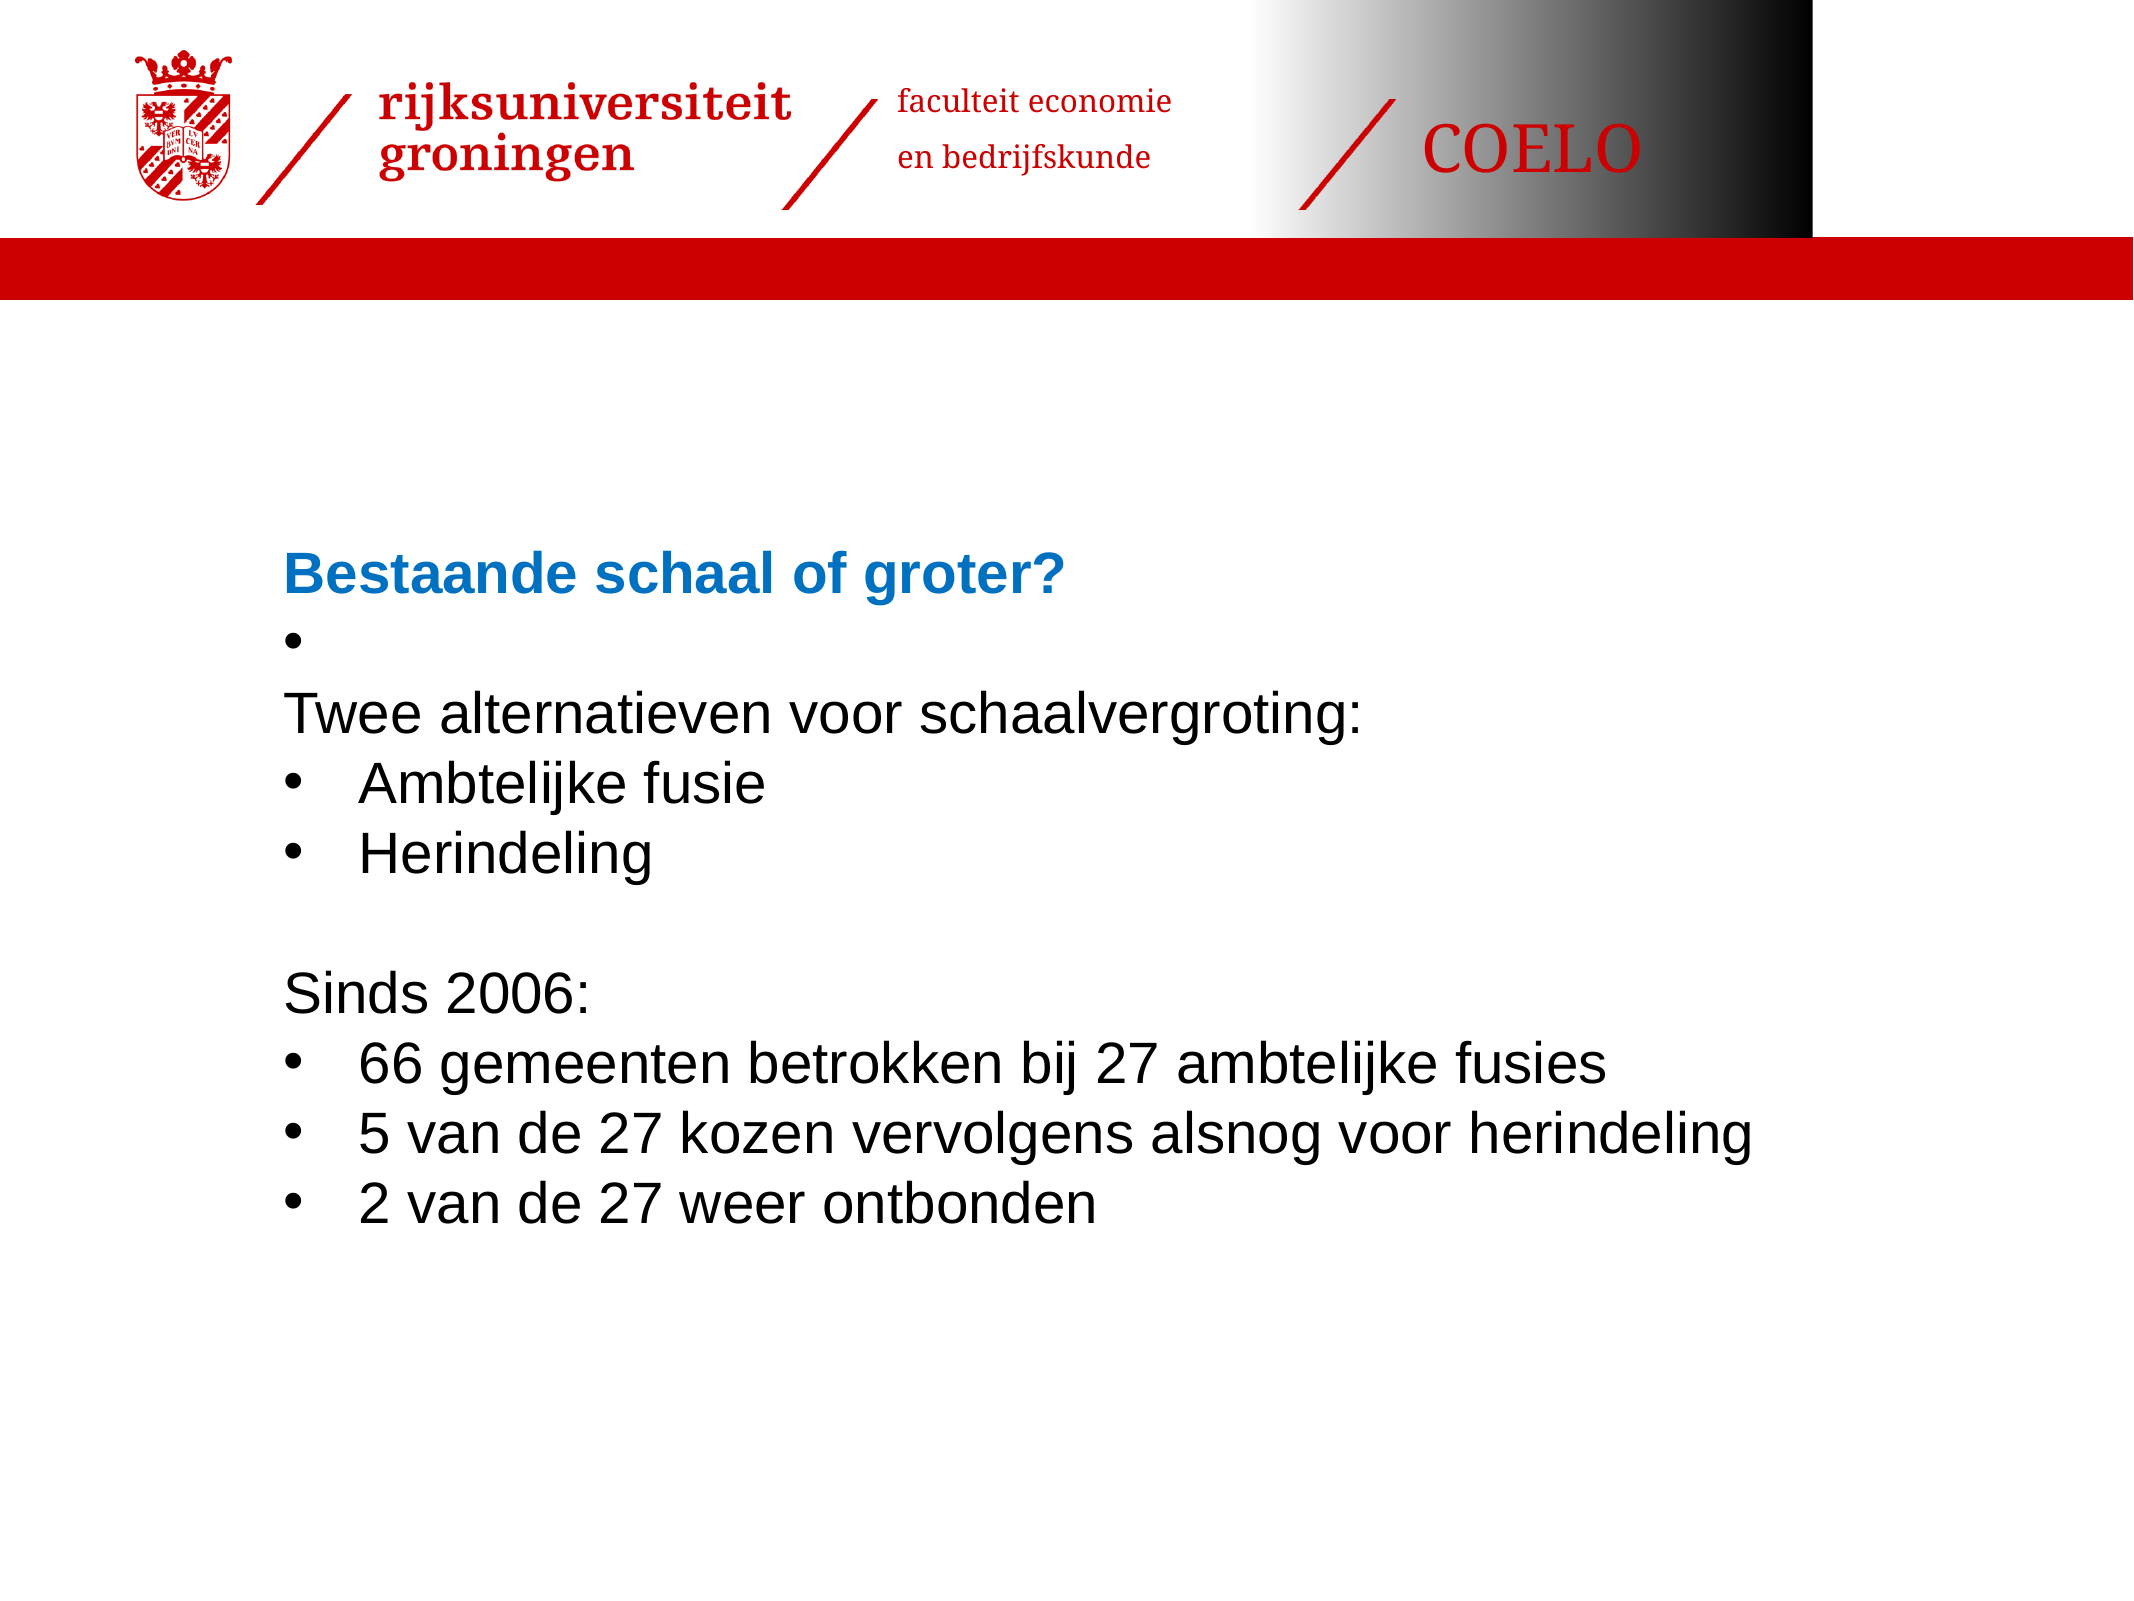

Bestaande schaal of groter?
Twee alternatieven voor schaalvergroting:
Ambtelijke fusie
Herindeling
Sinds 2006:
66 gemeenten betrokken bij 27 ambtelijke fusies
5 van de 27 kozen vervolgens alsnog voor herindeling
2 van de 27 weer ontbonden